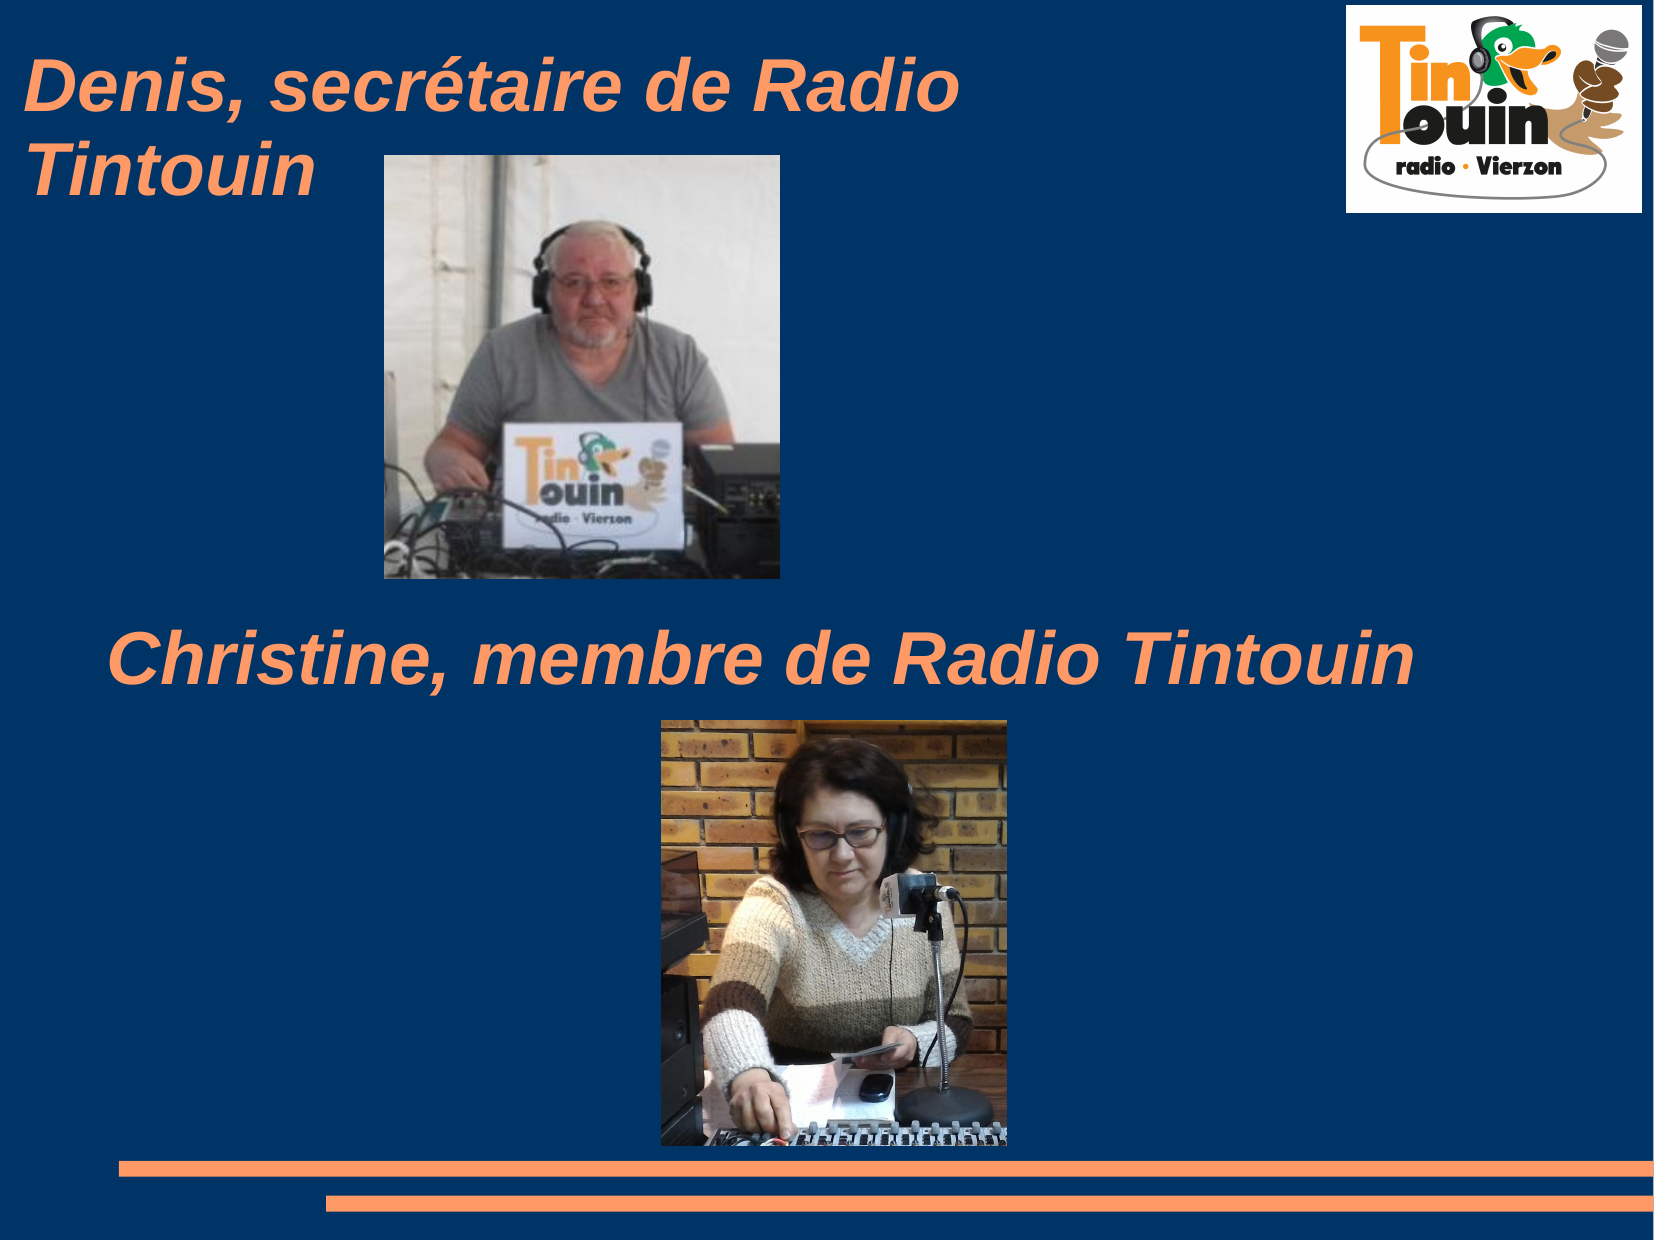

Denis, secrétaire de Radio Tintouin
# Christine, membre de Radio Tintouin